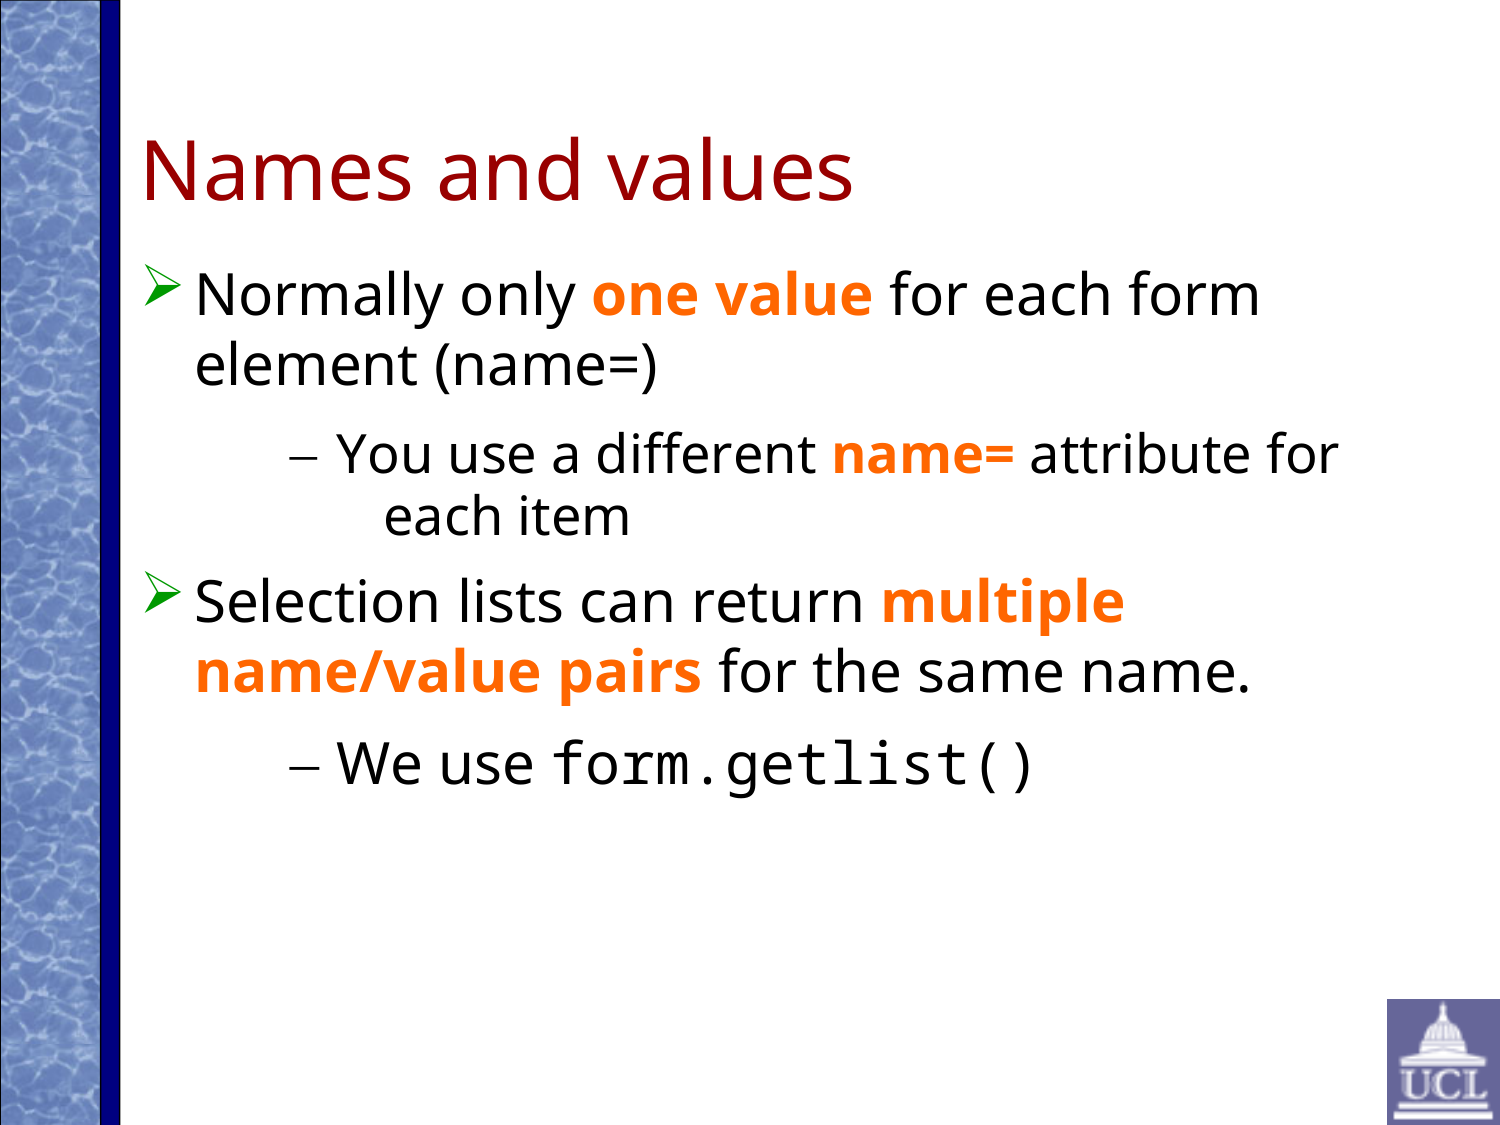

# Names and values
Normally only one value for each form element (name=)
You use a different name= attribute for each item
Selection lists can return multiple name/value pairs for the same name.
We use form.getlist()